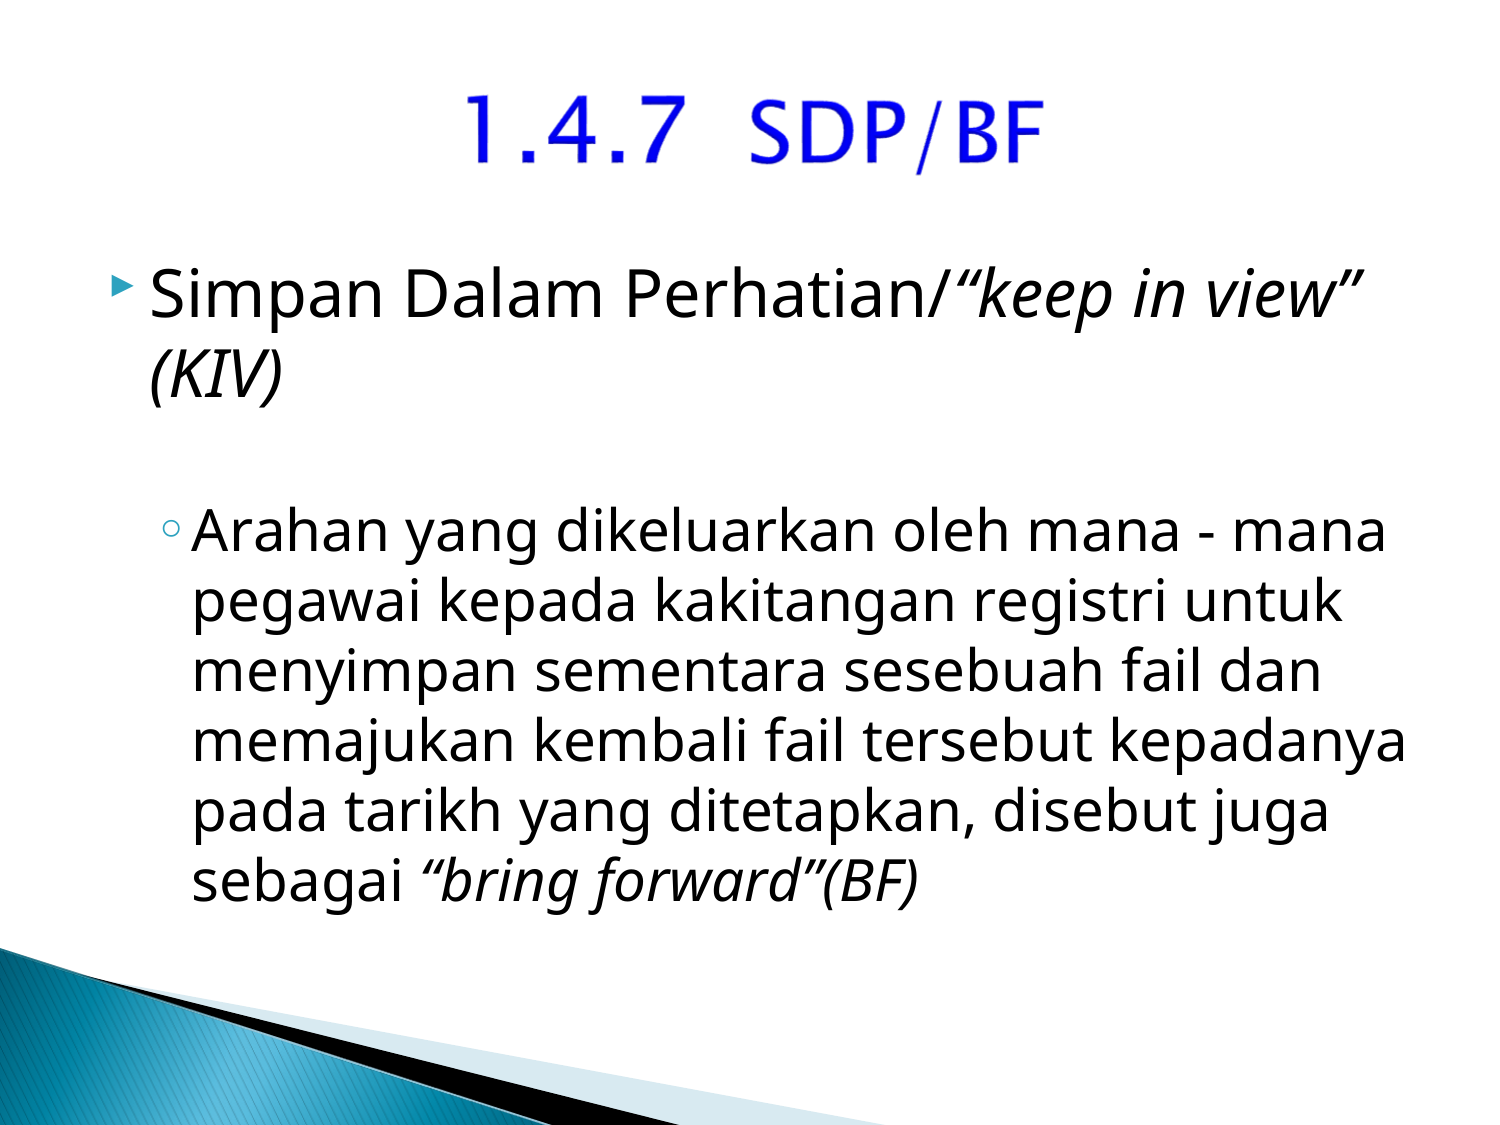

# Simpan Dalam Perhatian/“keep in view” (KIV)
Arahan yang dikeluarkan oleh mana - mana pegawai kepada kakitangan registri untuk menyimpan sementara sesebuah fail dan memajukan kembali fail tersebut kepadanya pada tarikh yang ditetapkan, disebut juga sebagai “bring forward”(BF)